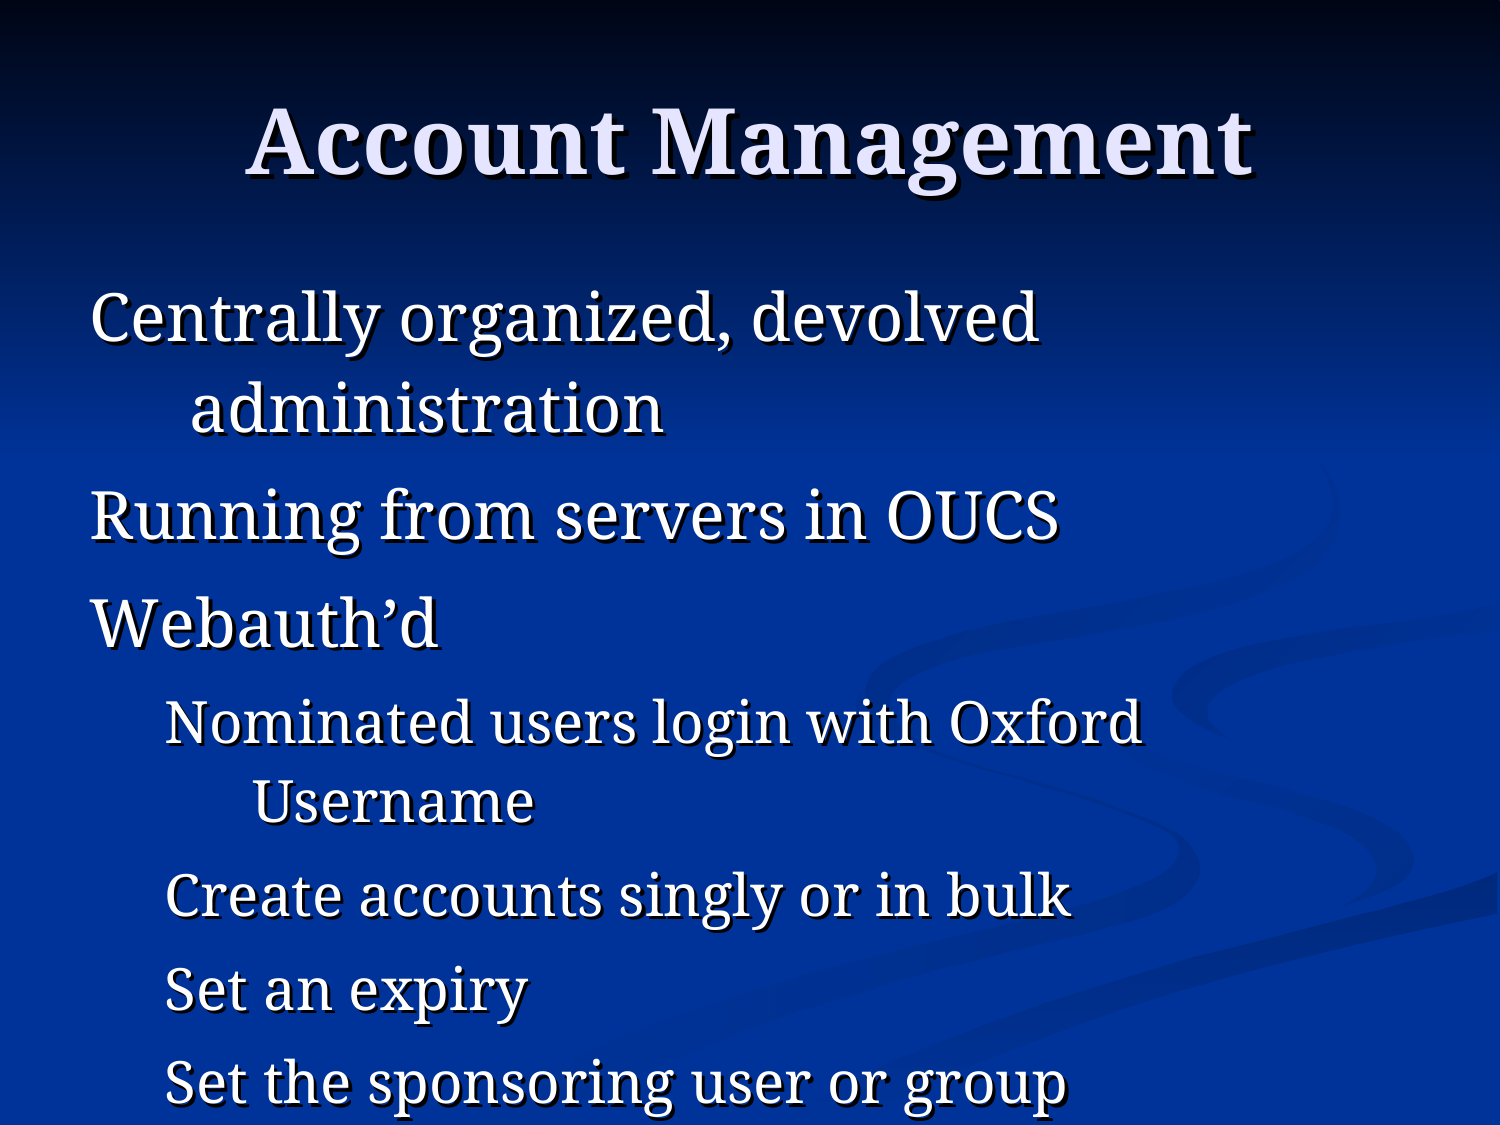

# Account Management
Centrally organized, devolved administration
Running from servers in OUCS
Webauth’d
Nominated users login with Oxford Username
Create accounts singly or in bulk
Set an expiry
Set the sponsoring user or group